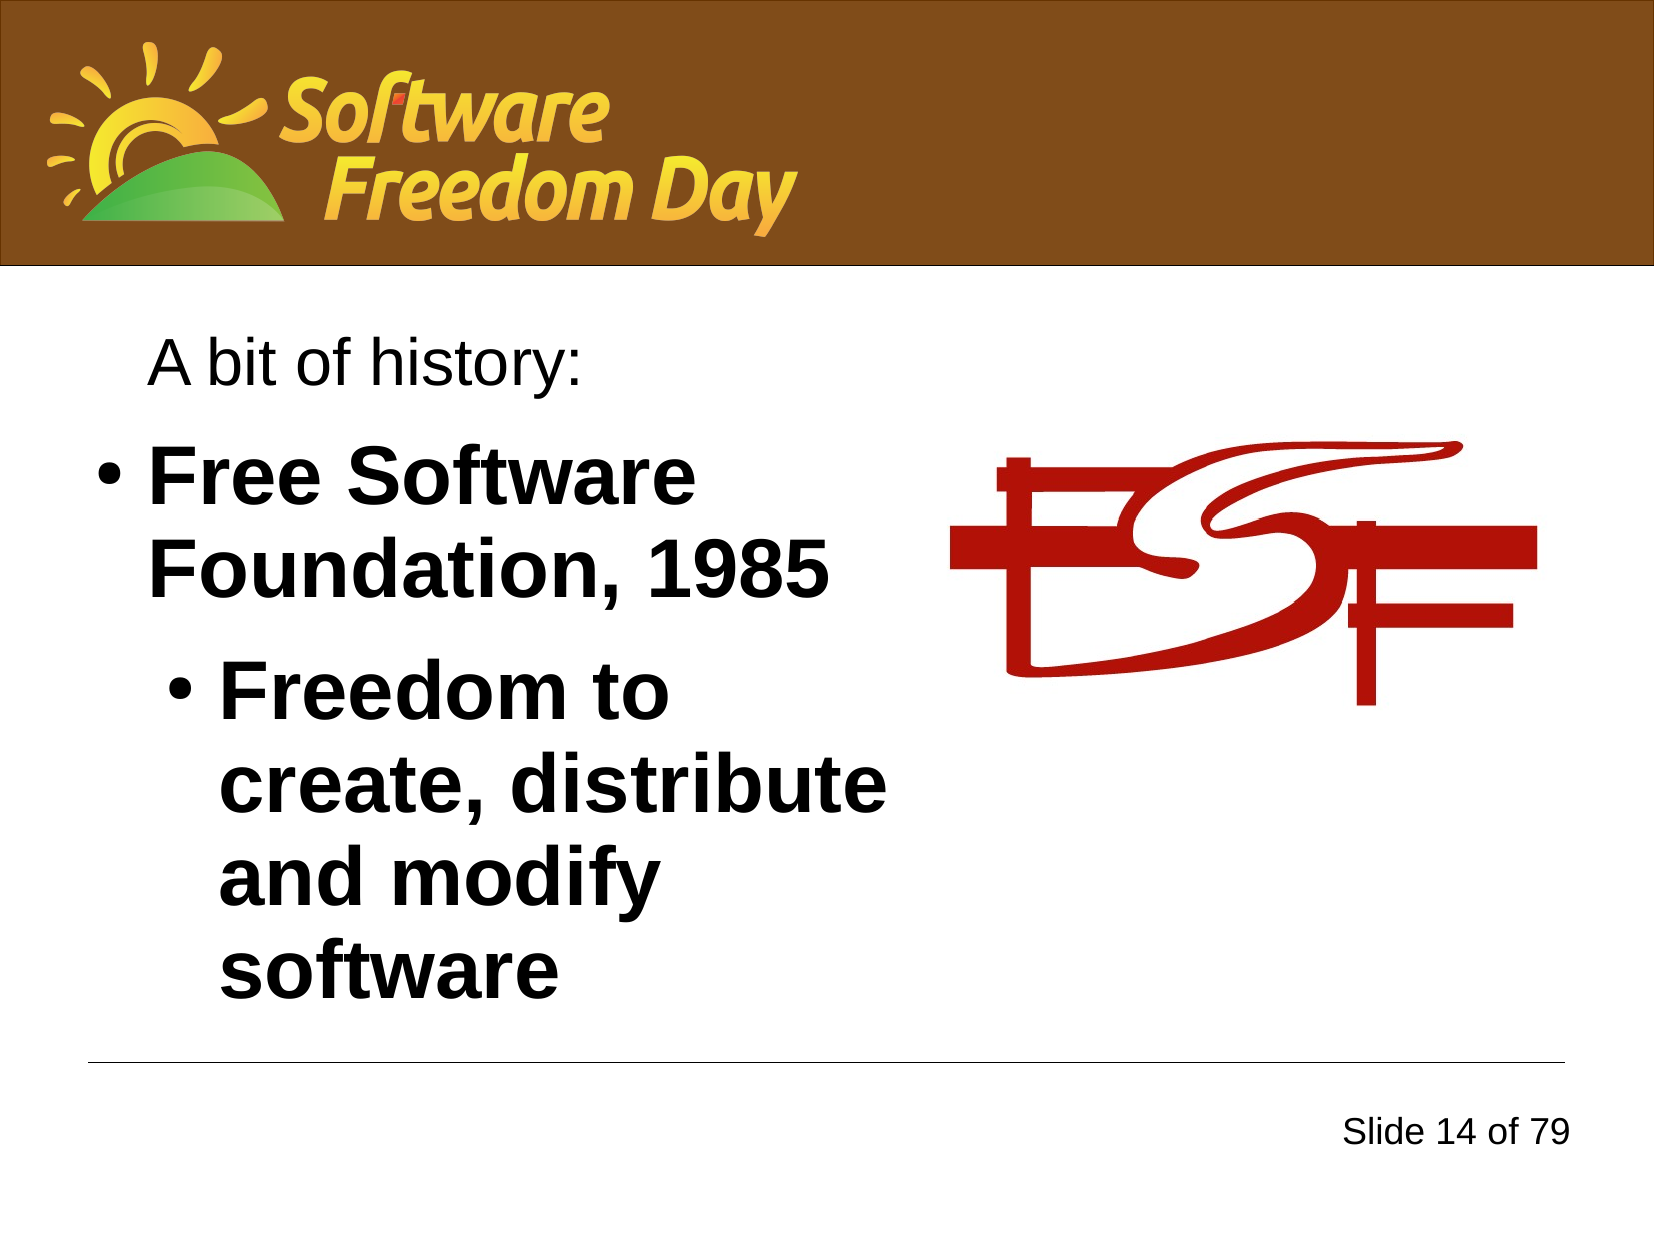

#
A bit of history:
Free Software Foundation, 1985
Freedom to create, distribute and modify software
14